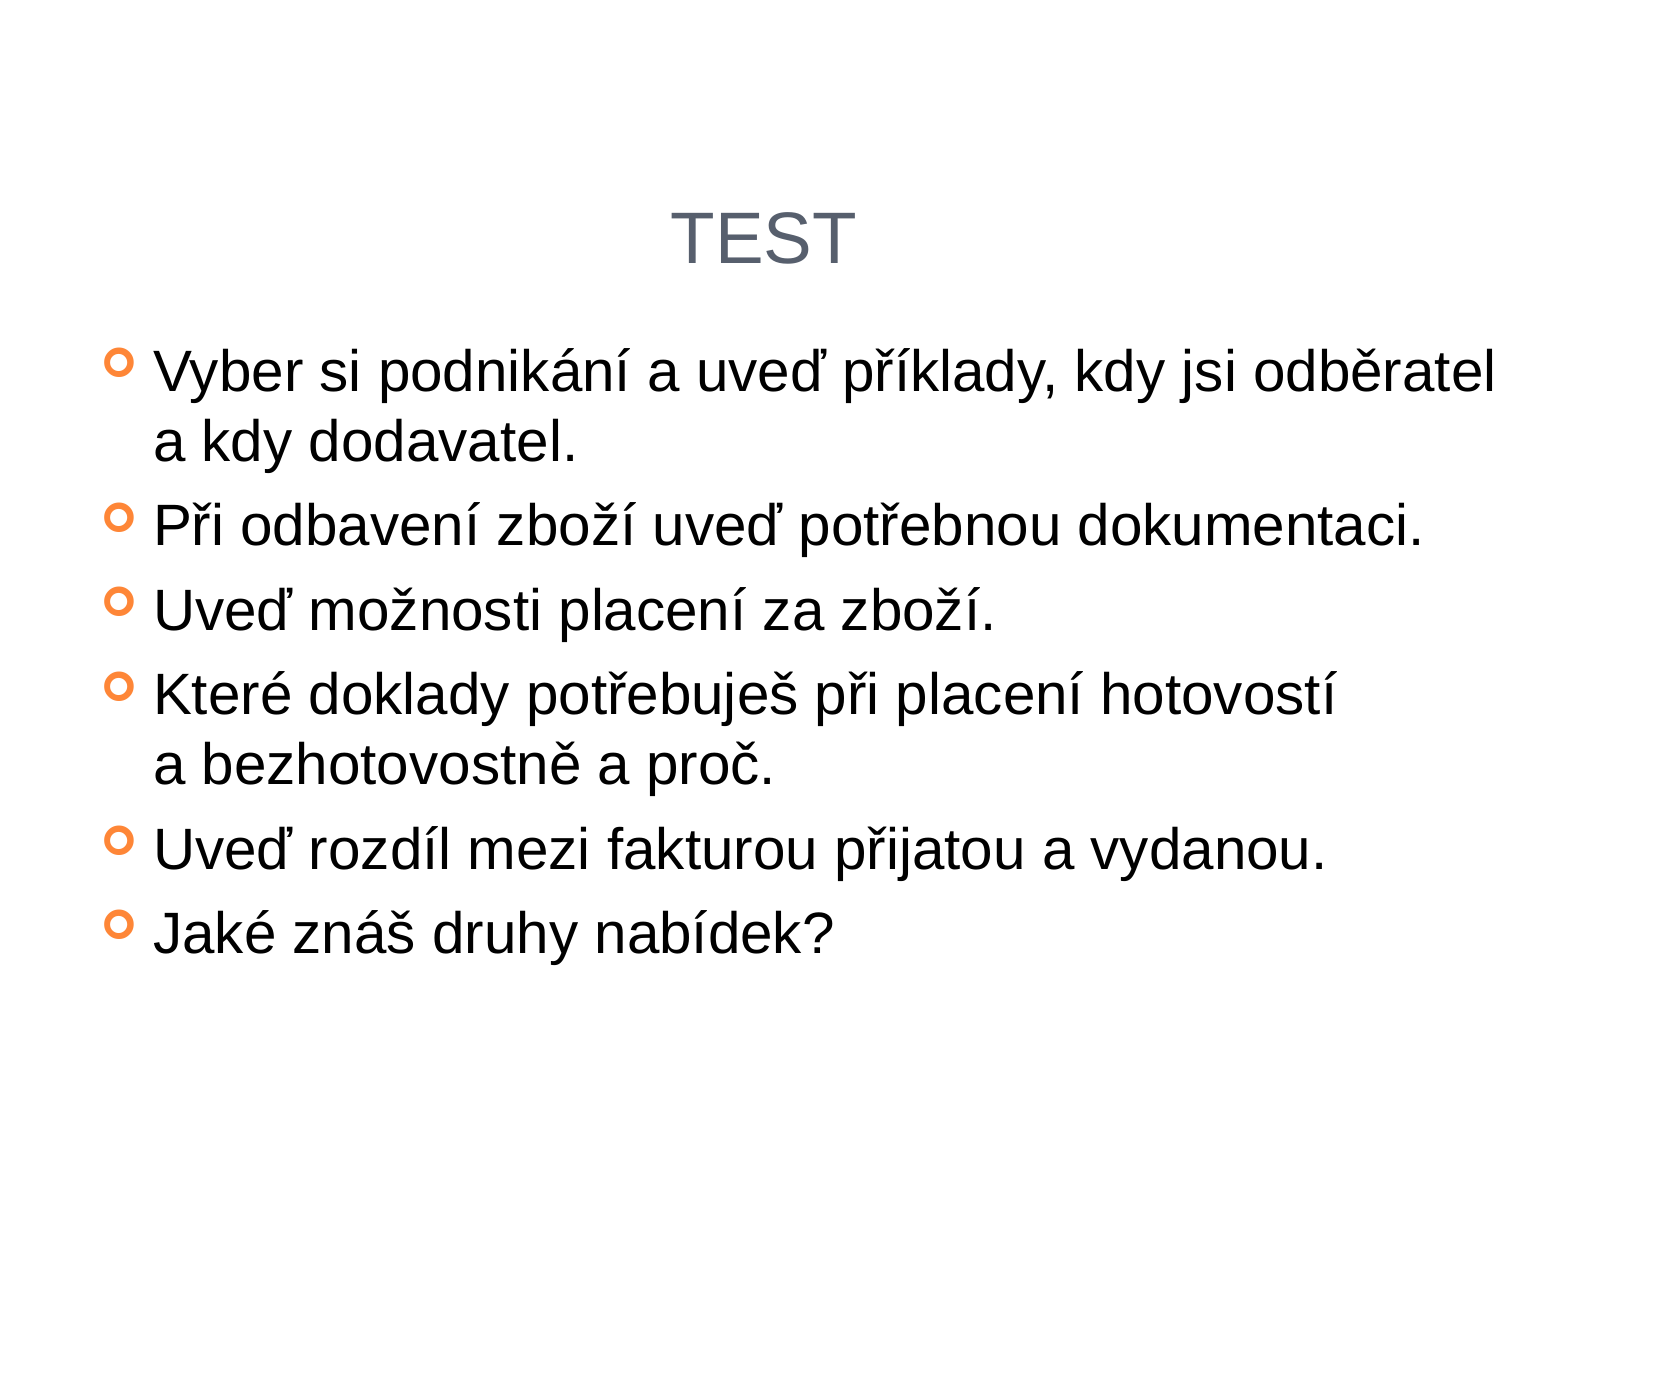

# TEST
Vyber si podnikání a uveď příklady, kdy jsi odběratel
a kdy dodavatel.
Při odbavení zboží uveď potřebnou dokumentaci.
Uveď možnosti placení za zboží.
Které doklady potřebuješ při placení hotovostí
a bezhotovostně a proč.
Uveď rozdíl mezi fakturou přijatou a vydanou.
Jaké znáš druhy nabídek?